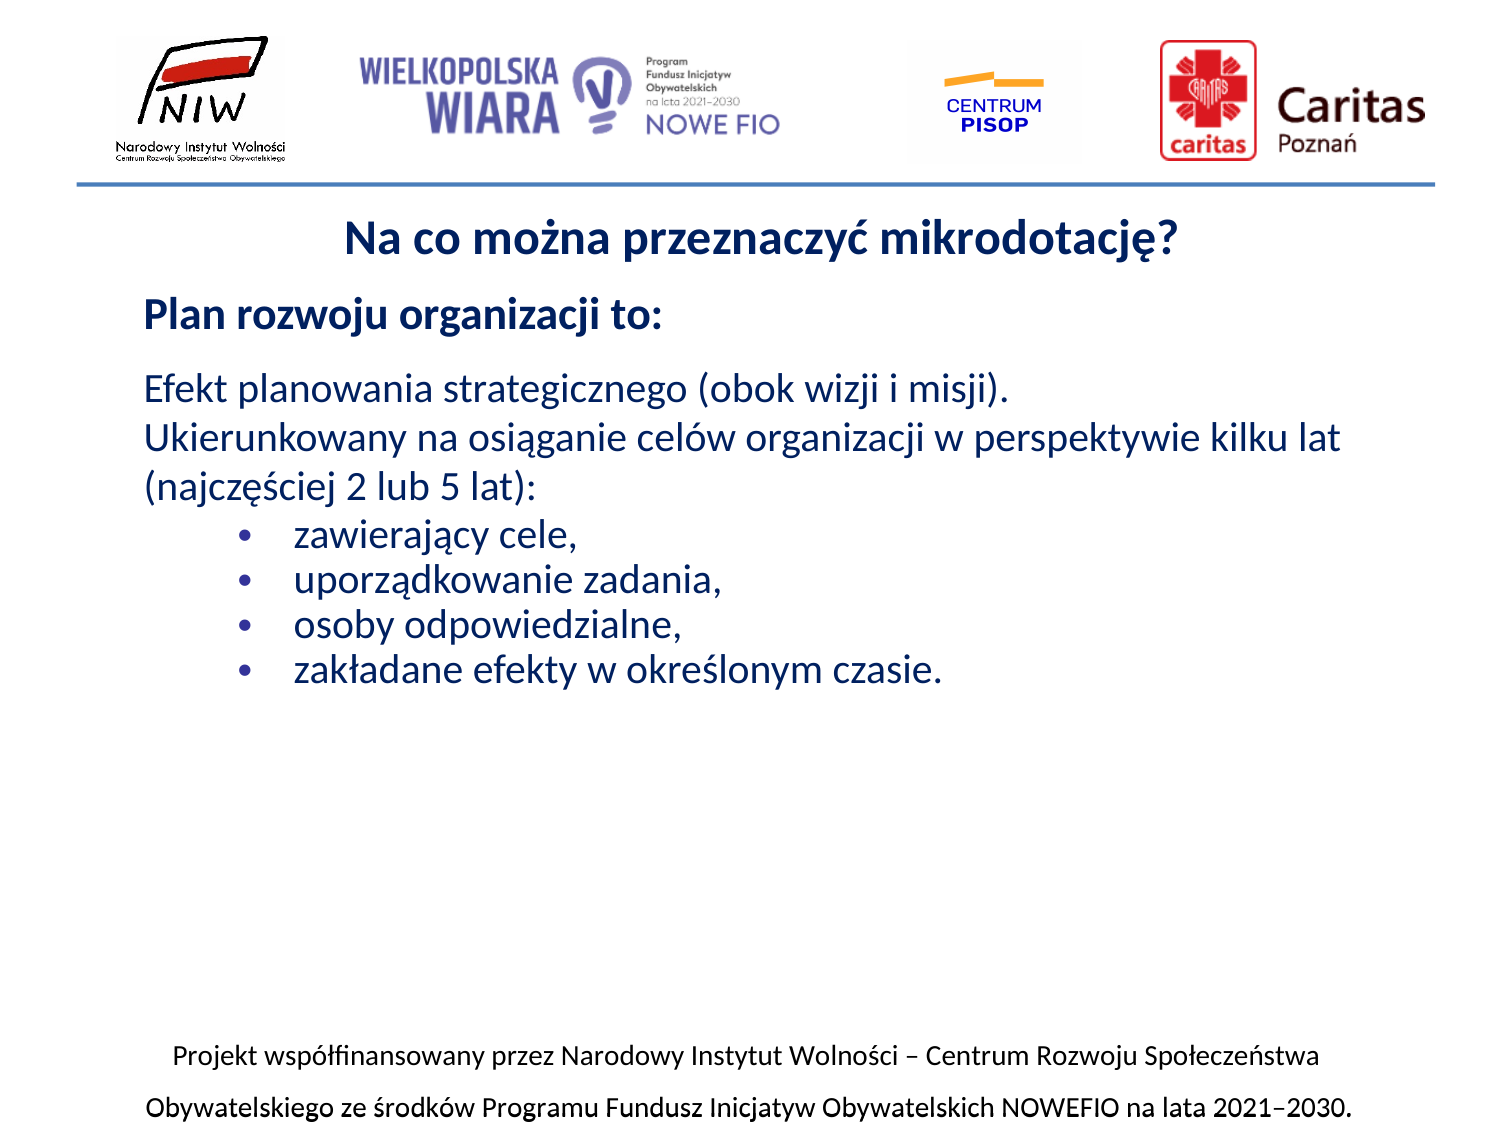

Na co można przeznaczyć mikrodotację?
# Plan rozwoju organizacji to:
Efekt planowania strategicznego (obok wizji i misji).
Ukierunkowany na osiąganie celów organizacji w perspektywie kilku lat
(najczęściej 2 lub 5 lat):
zawierający cele,
uporządkowanie zadania,
osoby odpowiedzialne,
zakładane efekty w określonym czasie.